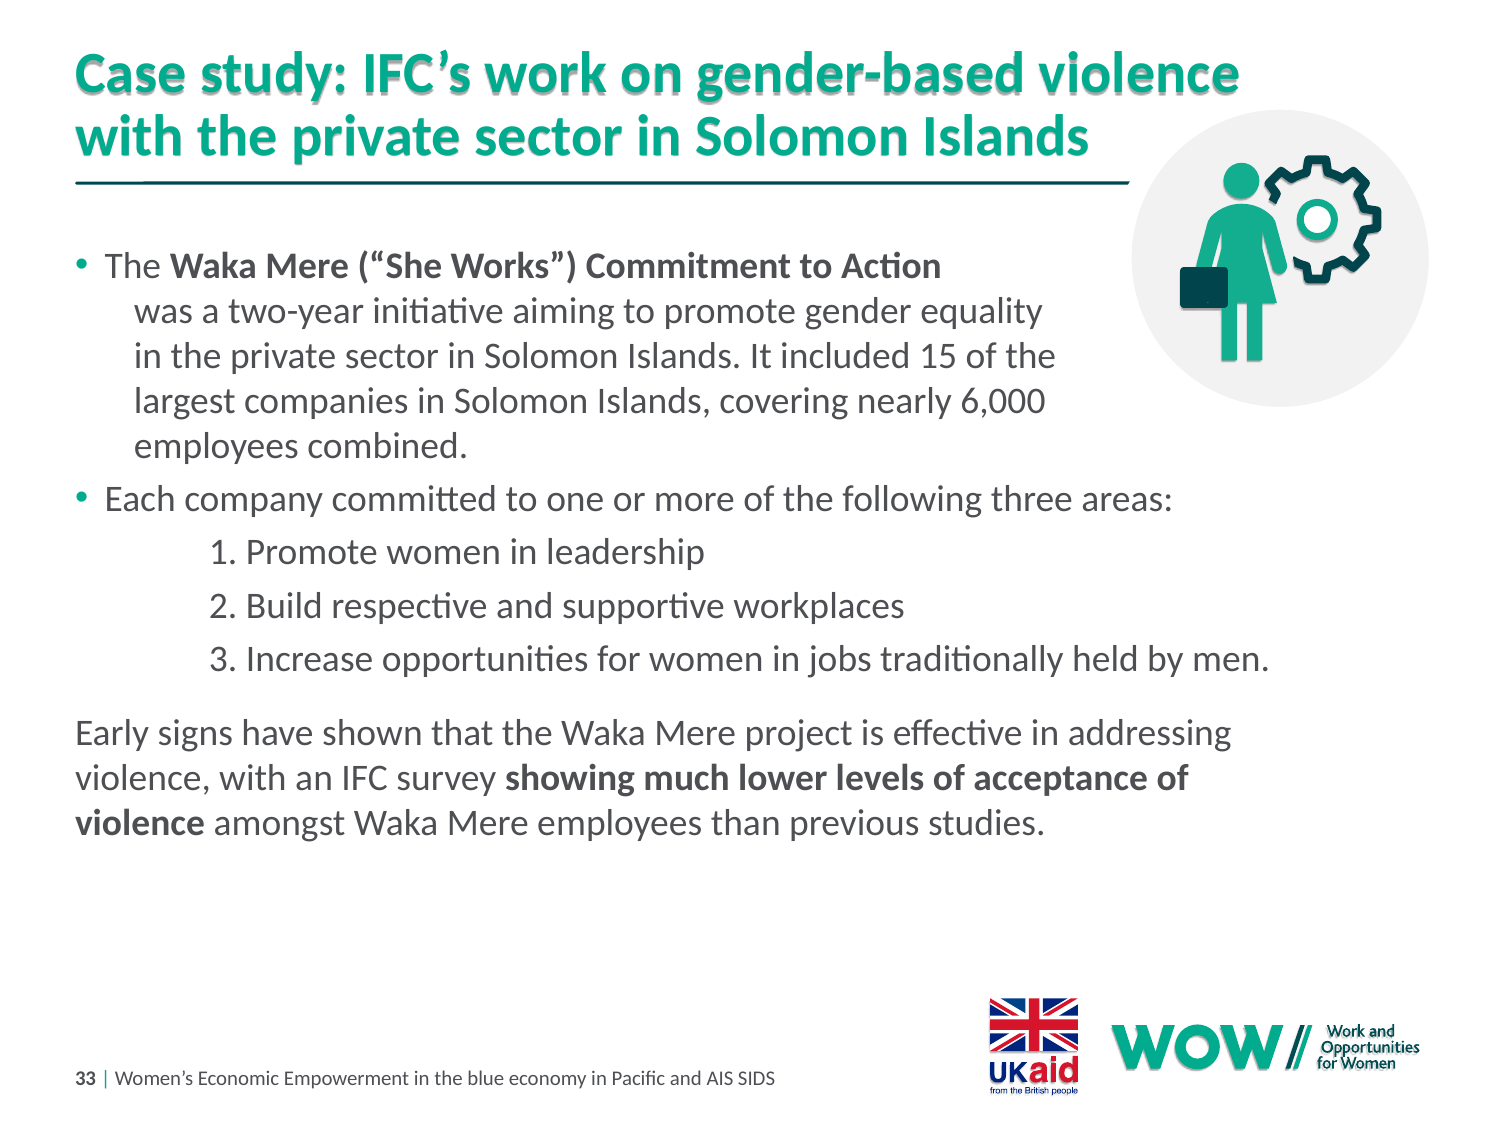

# Case study: IFC’s work on gender-based violence with the private sector in Solomon Islands
The Waka Mere (“She Works”) Commitment to Action
was a two-year initiative aiming to promote gender equality
in the private sector in Solomon Islands. It included 15 of the
largest companies in Solomon Islands, covering nearly 6,000
employees combined.
Each company committed to one or more of the following three areas:
	1. Promote women in leadership
	2. Build respective and supportive workplaces
	3. Increase opportunities for women in jobs traditionally held by men.
Early signs have shown that the Waka Mere project is effective in addressing violence, with an IFC survey showing much lower levels of acceptance of violence amongst Waka Mere employees than previous studies.
31 | Women’s Economic Empowerment in the blue economy in Pacific and AIS SIDS